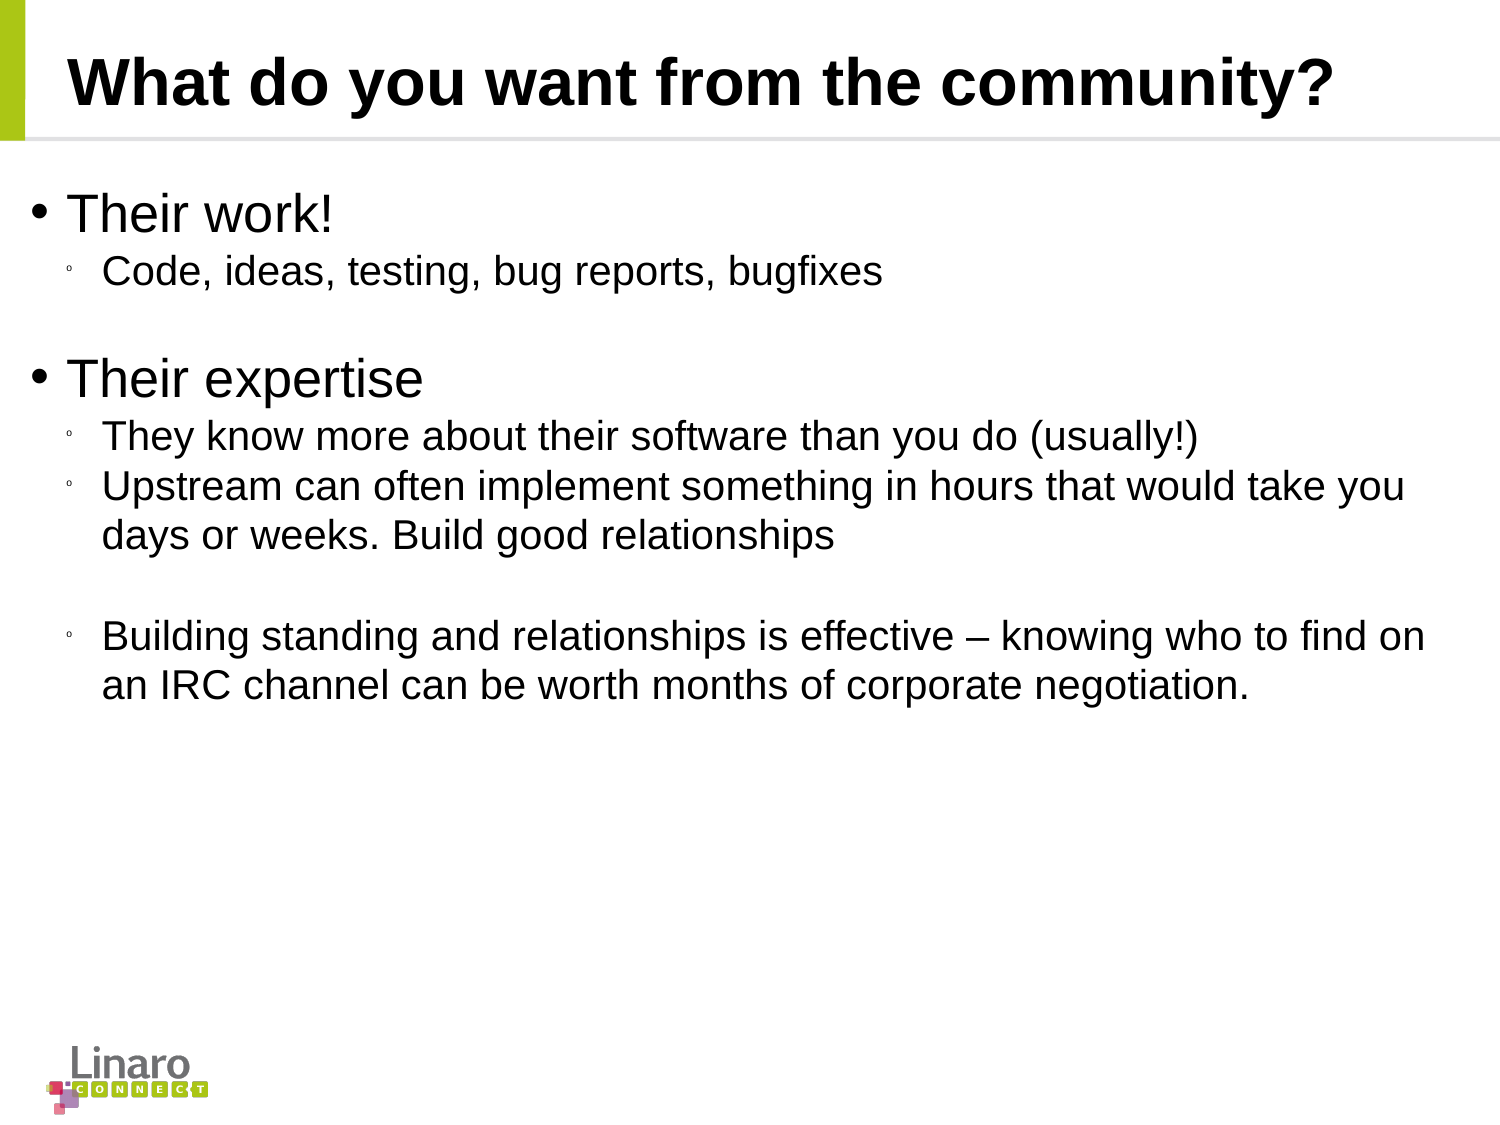

What do you want from the community?
Their work!
Code, ideas, testing, bug reports, bugfixes
Their expertise
They know more about their software than you do (usually!)
Upstream can often implement something in hours that would take you days or weeks. Build good relationships
Building standing and relationships is effective – knowing who to find on an IRC channel can be worth months of corporate negotiation.